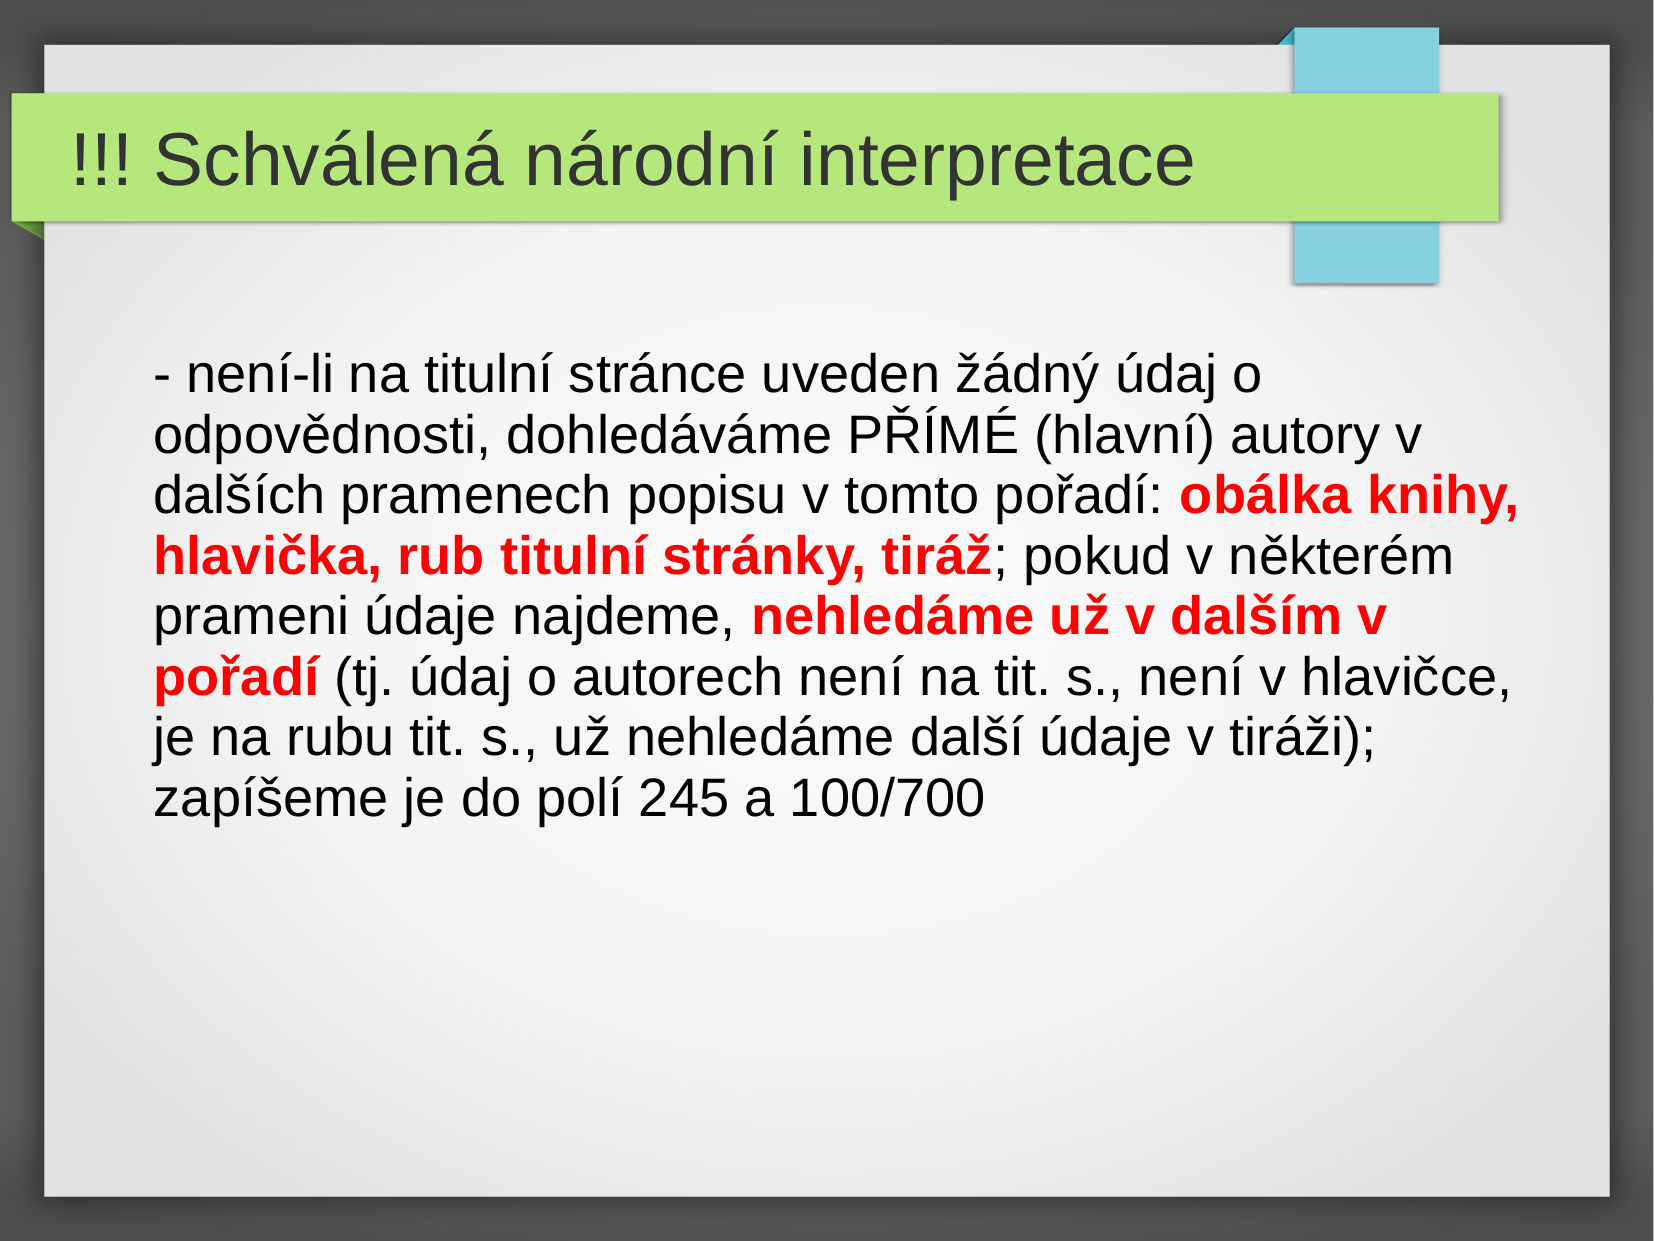

# !!! Schválená národní interpretace
- není-li na titulní stránce uveden žádný údaj o odpovědnosti, dohledáváme PŘÍMÉ (hlavní) autory v dalších pramenech popisu v tomto pořadí: obálka knihy, hlavička, rub titulní stránky, tiráž; pokud v některém prameni údaje najdeme, nehledáme už v dalším v pořadí (tj. údaj o autorech není na tit. s., není v hlavičce, je na rubu tit. s., už nehledáme další údaje v tiráži); zapíšeme je do polí 245 a 100/700